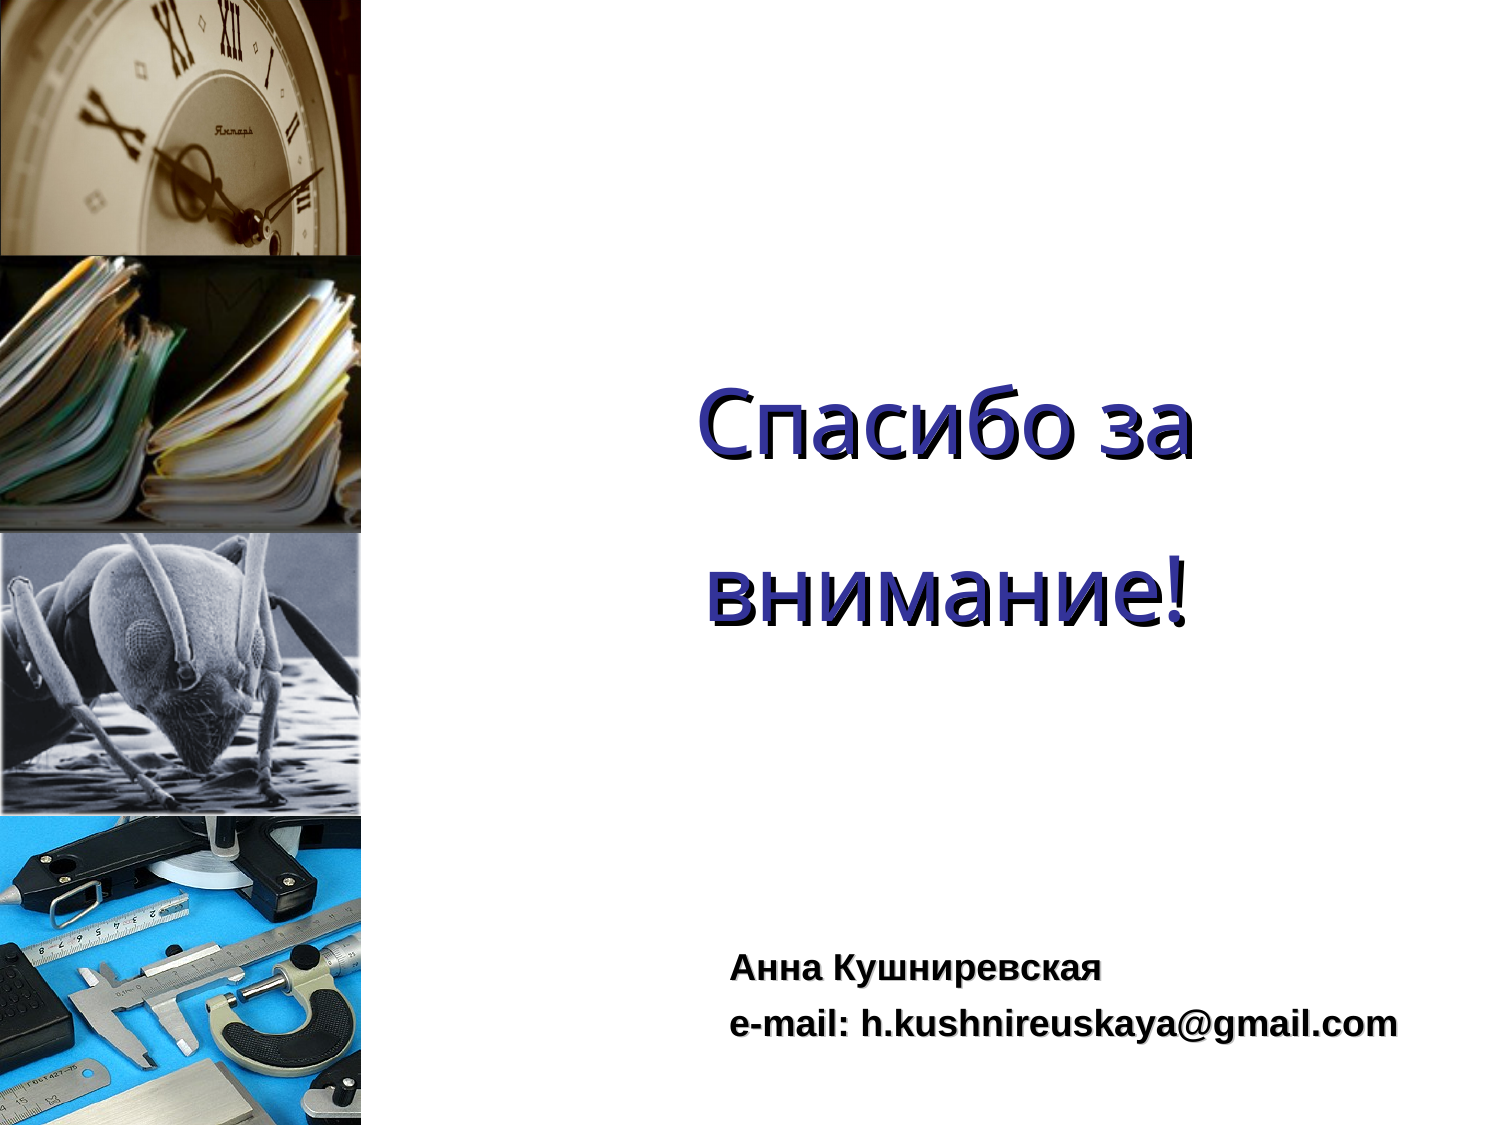

# Спасибо за внимание!
Анна Кушниревская
e-mail: h.kushnireuskaya@gmail.com